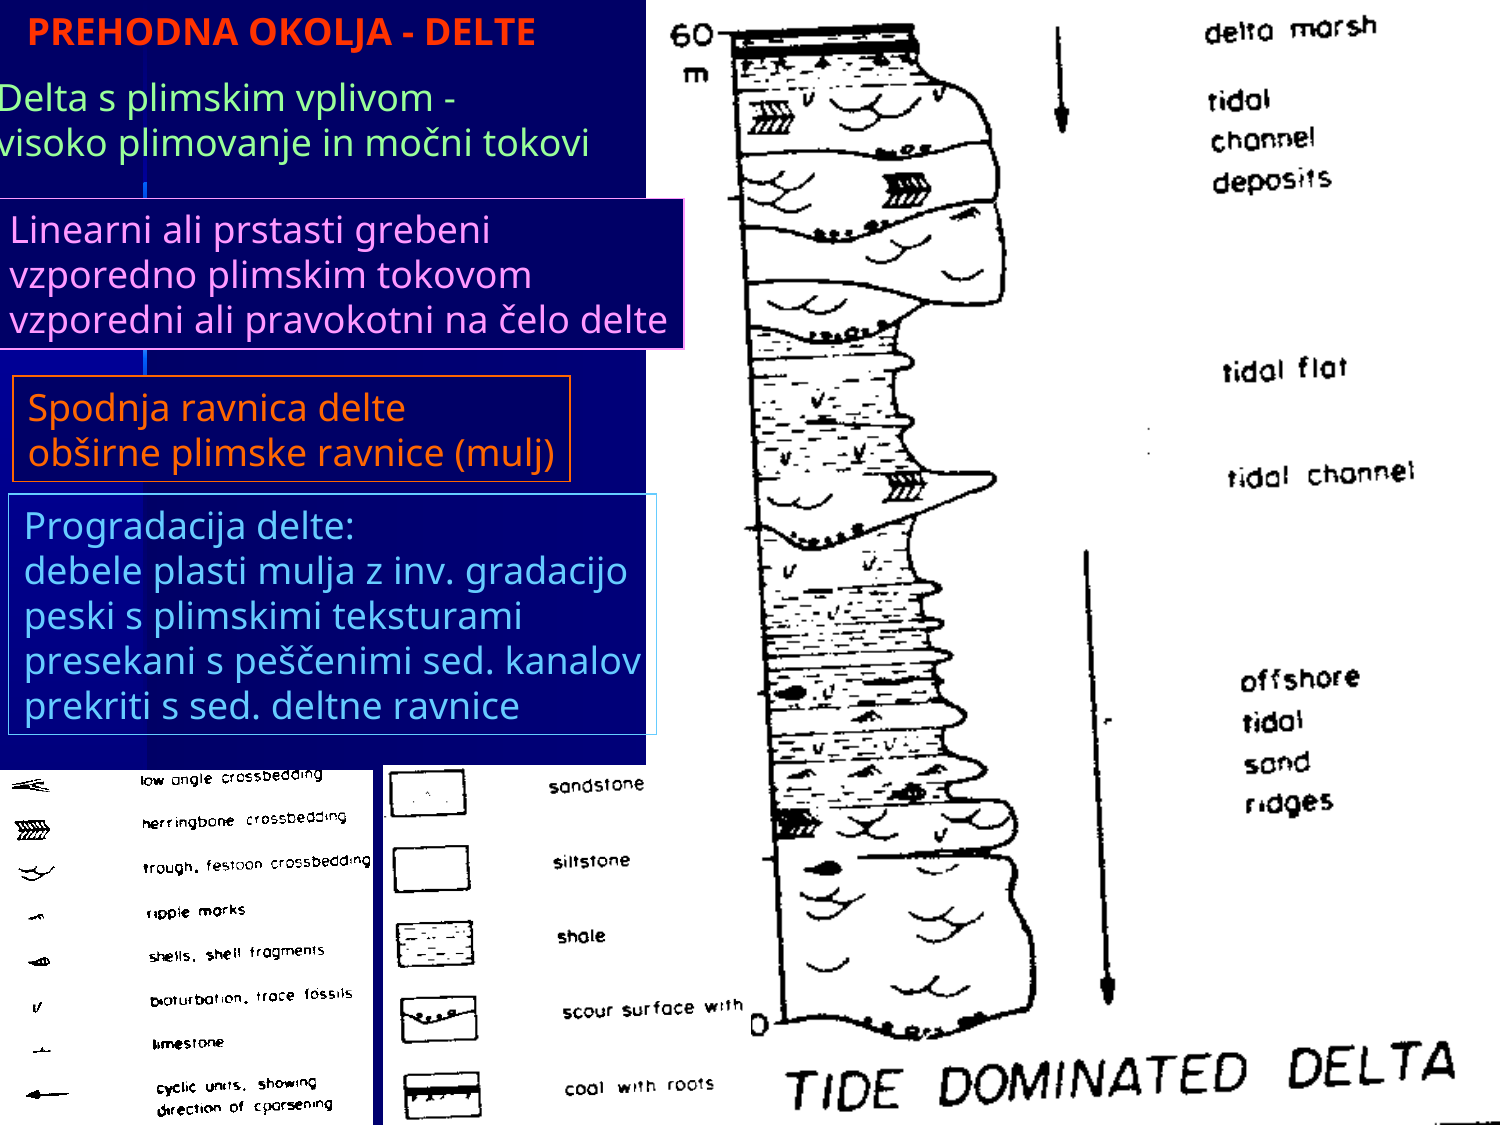

PREHODNA OKOLJA - DELTE
Delta s plimskim vplivom -
visoko plimovanje in močni tokovi
Linearni ali prstasti grebeni
vzporedno plimskim tokovom
vzporedni ali pravokotni na čelo delte
Spodnja ravnica delte
obširne plimske ravnice (mulj)
Progradacija delte:
debele plasti mulja z inv. gradacijo
peski s plimskimi teksturami
presekani s peščenimi sed. kanalov
prekriti s sed. deltne ravnice